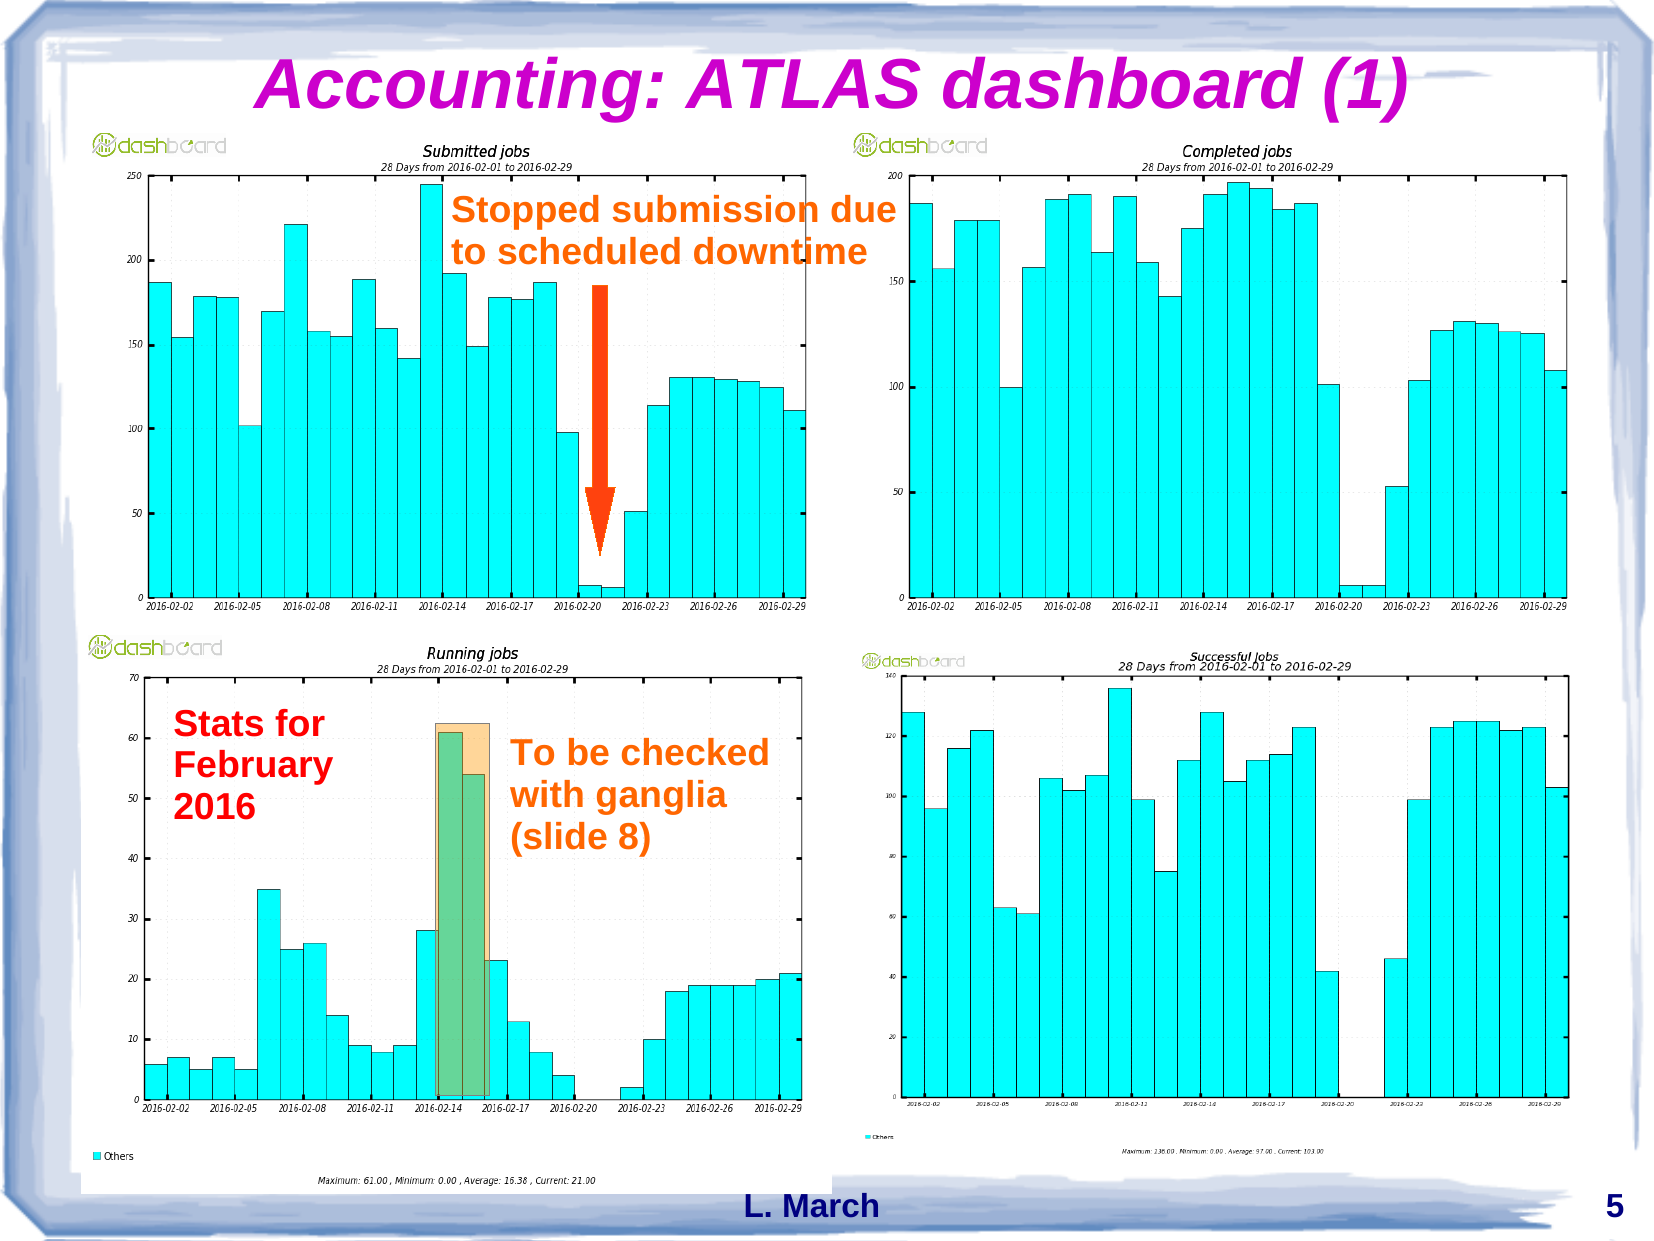

# Accounting: ATLAS dashboard (1)
Stopped submission due to scheduled downtime
Stats for February 2016
To be checked with ganglia (slide 8)
L. March
5